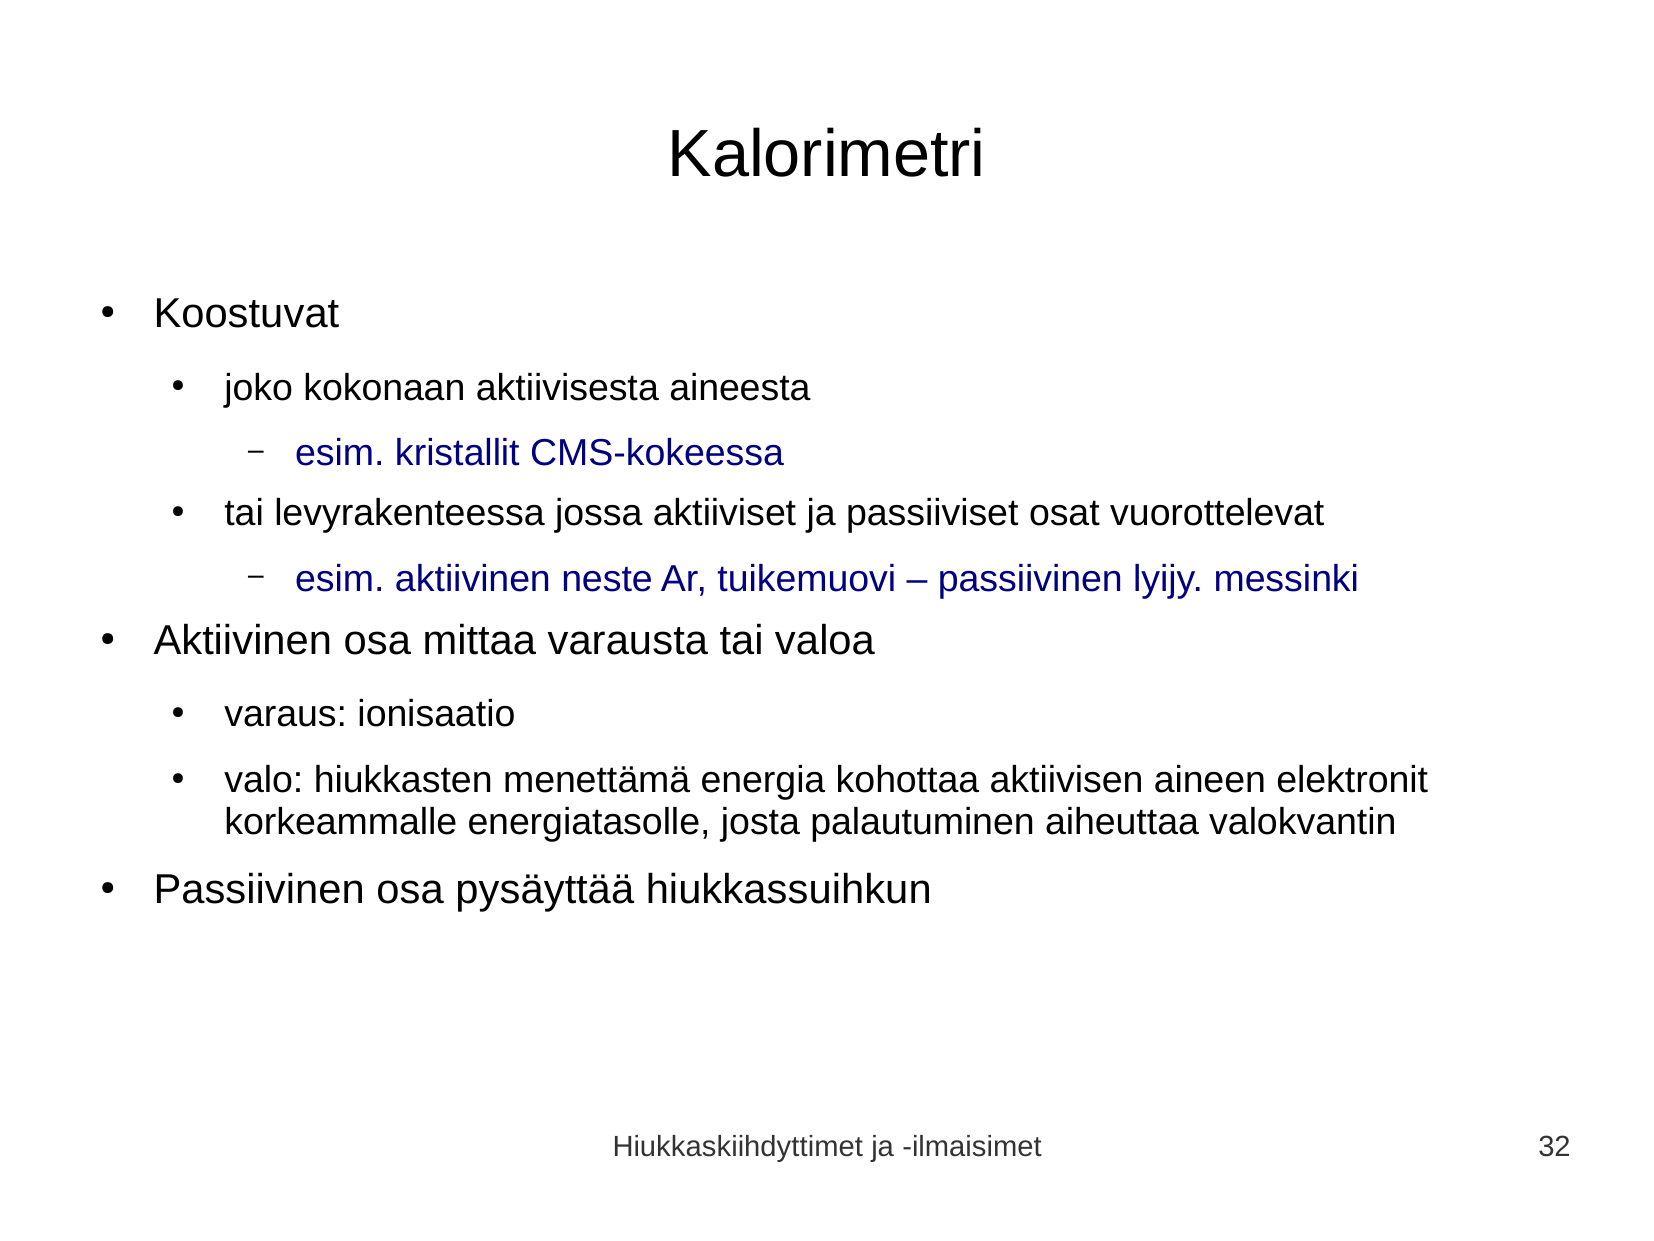

# Kalorimetri
Koostuvat
joko kokonaan aktiivisesta aineesta
esim. kristallit CMS-kokeessa
tai levyrakenteessa jossa aktiiviset ja passiiviset osat vuorottelevat
esim. aktiivinen neste Ar, tuikemuovi – passiivinen lyijy. messinki
Aktiivinen osa mittaa varausta tai valoa
varaus: ionisaatio
valo: hiukkasten menettämä energia kohottaa aktiivisen aineen elektronit korkeammalle energiatasolle, josta palautuminen aiheuttaa valokvantin
Passiivinen osa pysäyttää hiukkassuihkun
Hiukkaskiihdyttimet ja -ilmaisimet
32